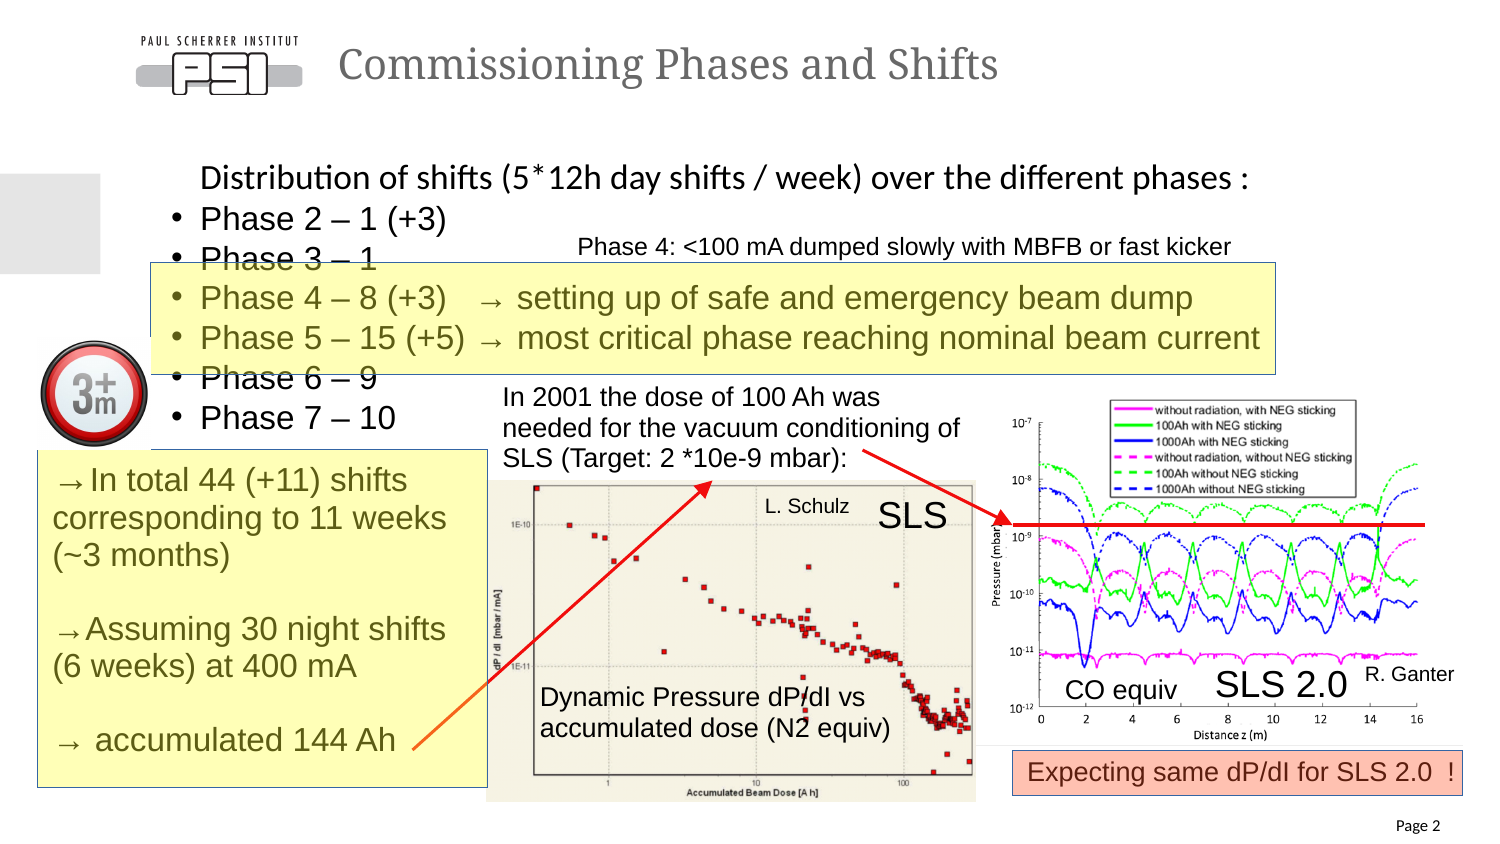

Commissioning Phases and Shifts
# Distribution of shifts (5*12h day shifts / week) over the different phases :
Phase 2 – 1 (+3)
Phase 3 – 1
Phase 4 – 8 (+3) → setting up of safe and emergency beam dump
Phase 5 – 15 (+5) → most critical phase reaching nominal beam current
Phase 6 – 9
Phase 7 – 10
Phase 4: <100 mA dumped slowly with MBFB or fast kicker
In 2001 the dose of 100 Ah was needed for the vacuum conditioning of SLS (Target: 2 *10e-9 mbar):
→In total 44 (+11) shifts corresponding to 11 weeks (~3 months)
→Assuming 30 night shifts (6 weeks) at 400 mA
→ accumulated 144 Ah
L. Schulz
SLS
SLS 2.0
R. Ganter
CO equiv
Dynamic Pressure dP/dI vs accumulated dose (N2 equiv)
Expecting same dP/dI for SLS 2.0 !
Page